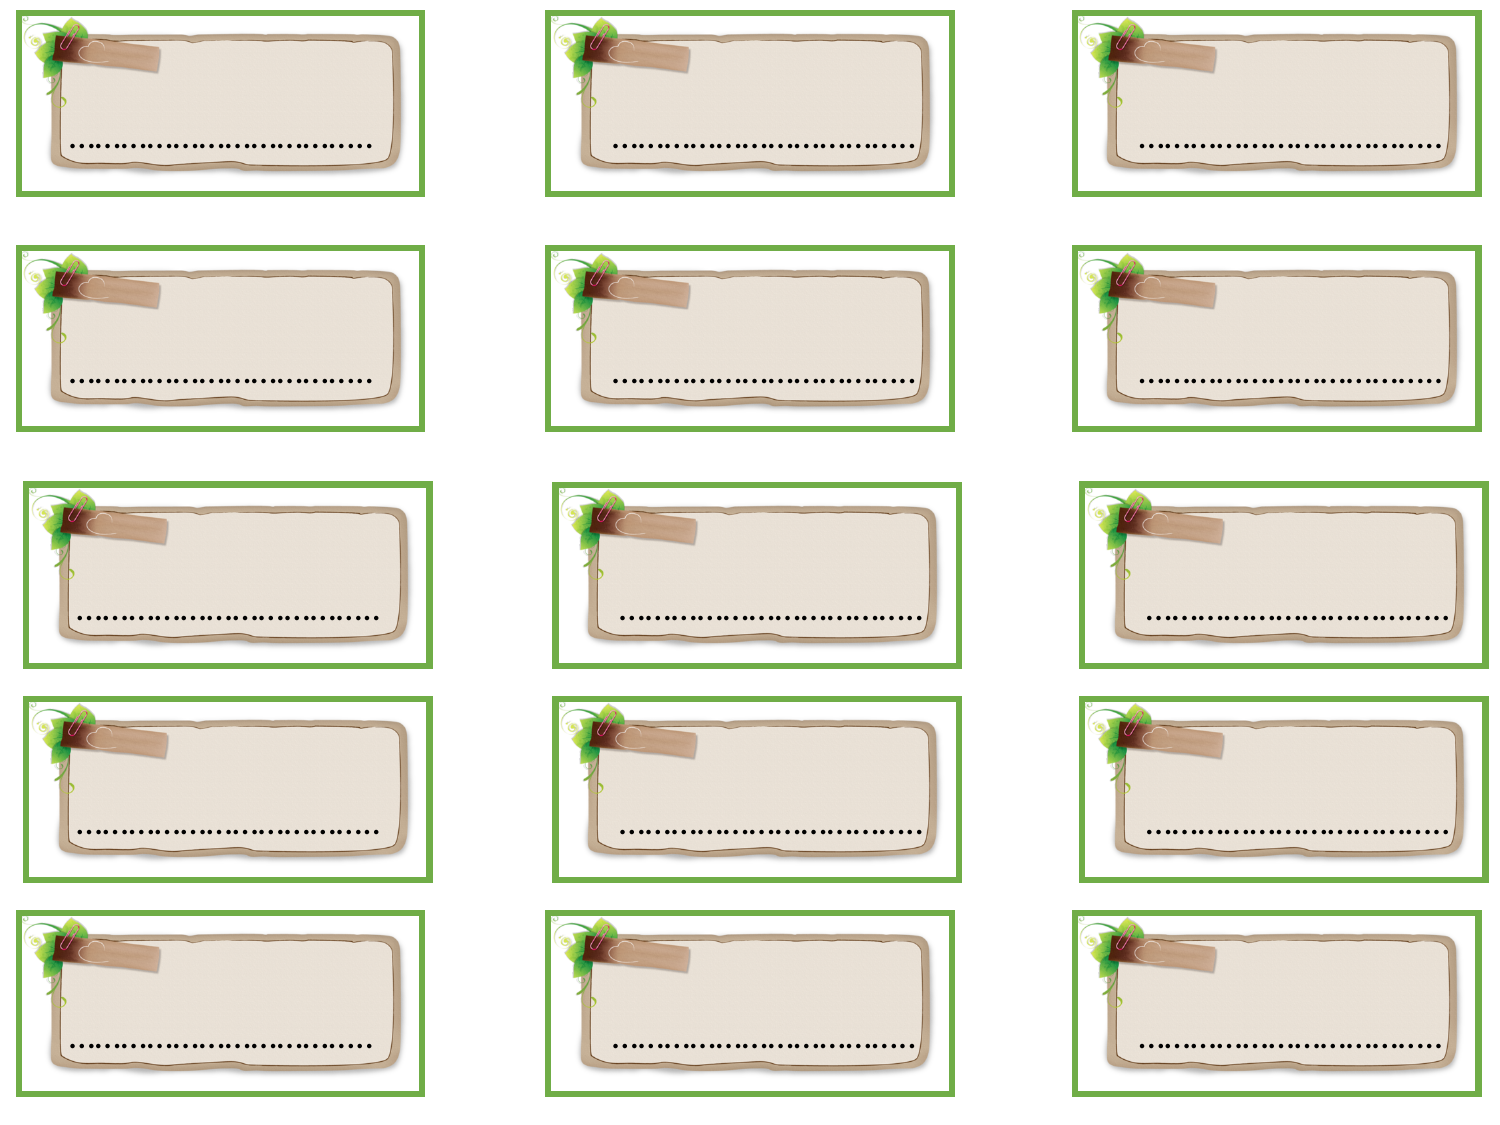

……………………………..
……………………………..
……………………………..
……………………………..
……………………………..
……………………………..
……………………………..
……………………………..
……………………………..
……………………………..
……………………………..
……………………………..
……………………………..
……………………………..
……………………………..